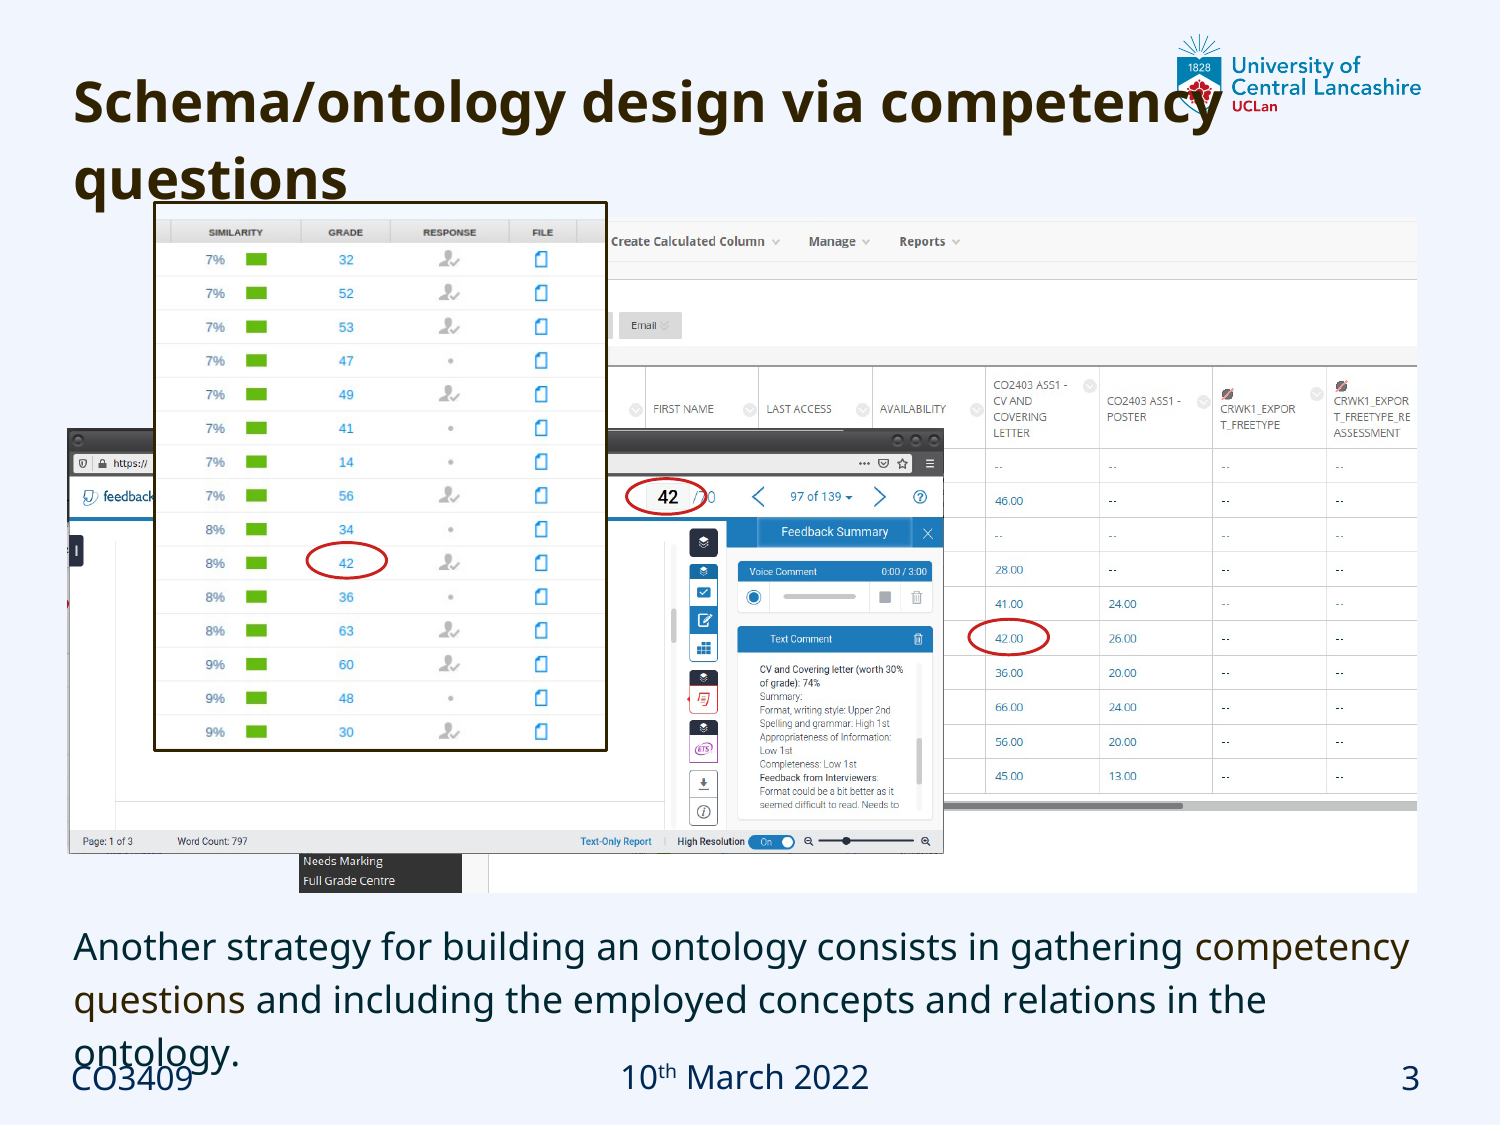

# Schema/ontology design via competency questions
Another strategy for building an ontology consists in gathering competency questions and including the employed concepts and relations in the ontology.